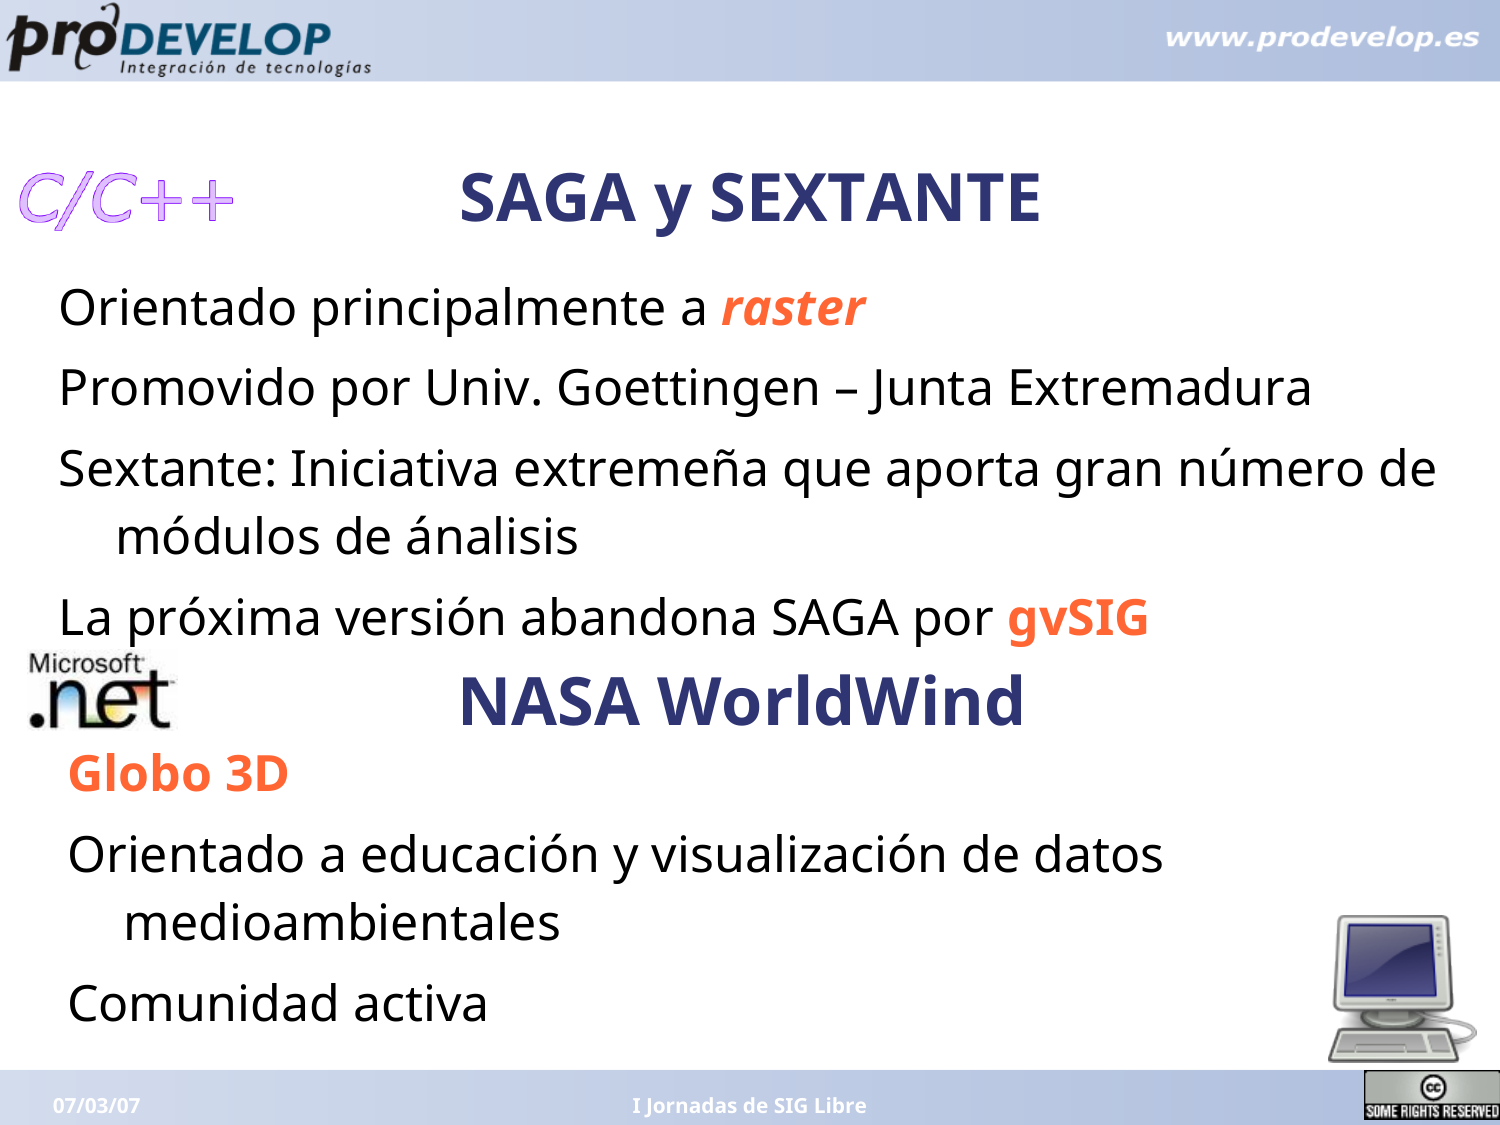

# SAGA y SEXTANTE
Orientado principalmente a raster
Promovido por Univ. Goettingen – Junta Extremadura
Sextante: Iniciativa extremeña que aporta gran número de módulos de ánalisis
La próxima versión abandona SAGA por gvSIG
NASA WorldWind
Globo 3D
Orientado a educación y visualización de datos medioambientales
Comunidad activa
25/10/2006
23
Plan Difusión Interna gvSIG v. 2.0